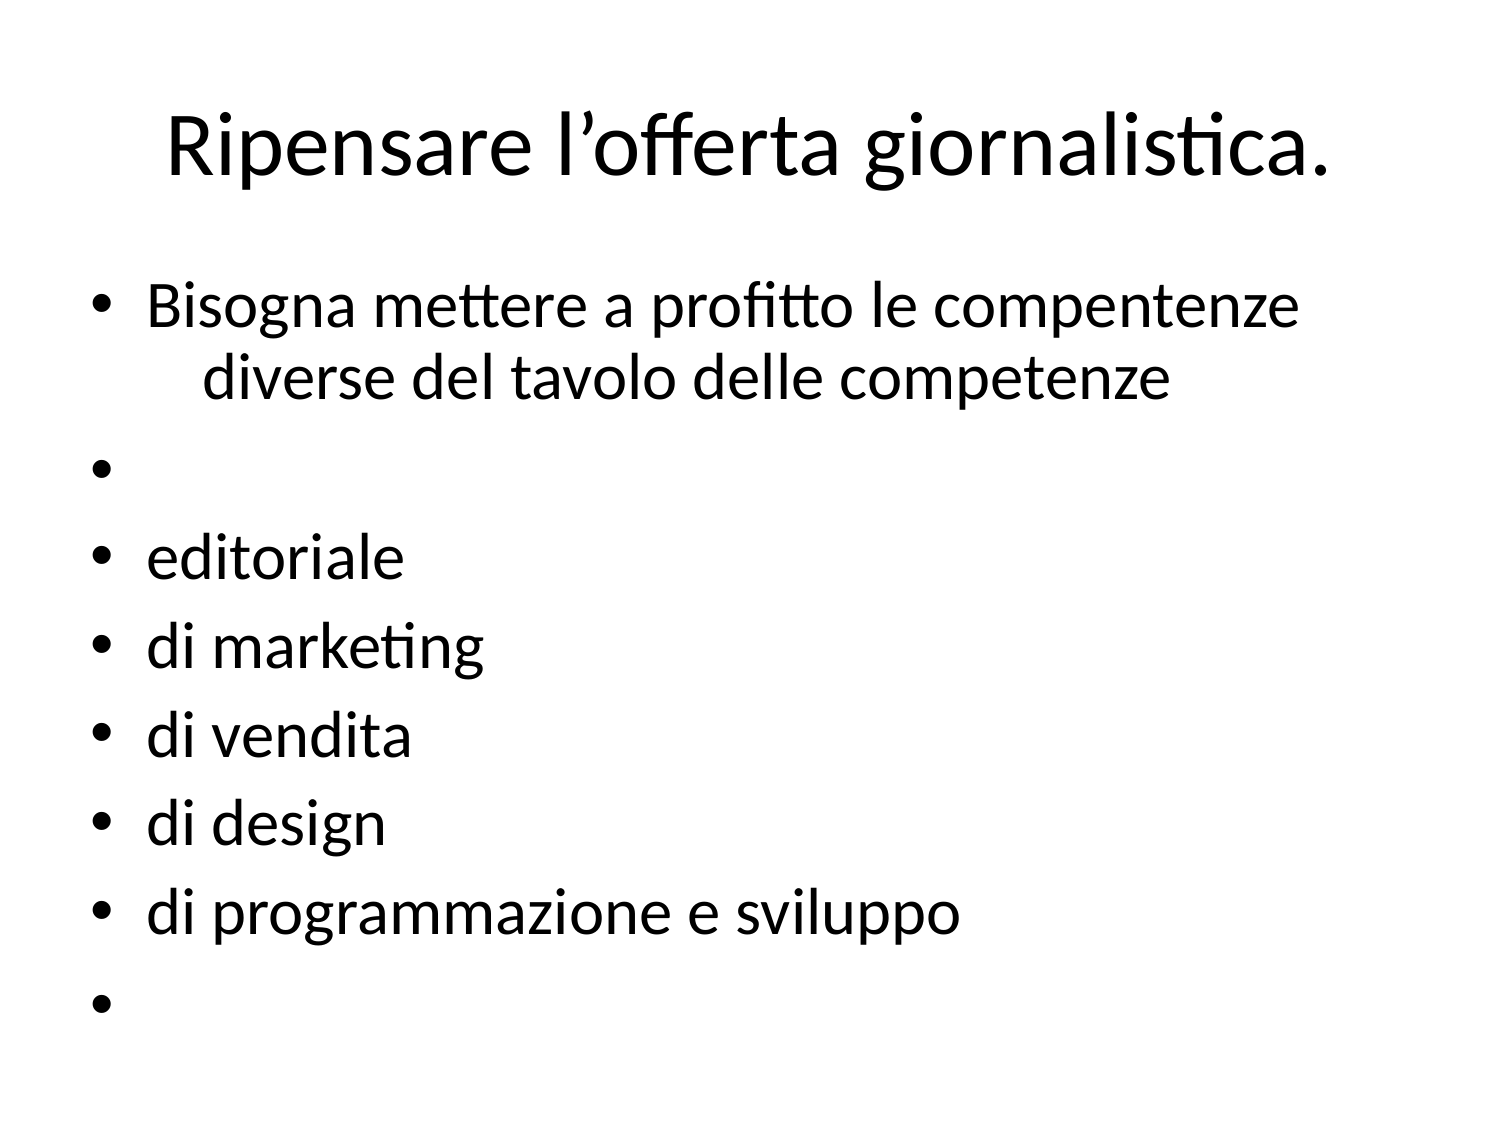

# Ripensare l’offerta giornalistica.
Bisogna mettere a profitto le compentenze diverse del tavolo delle competenze
editoriale
di marketing
di vendita
di design
di programmazione e sviluppo